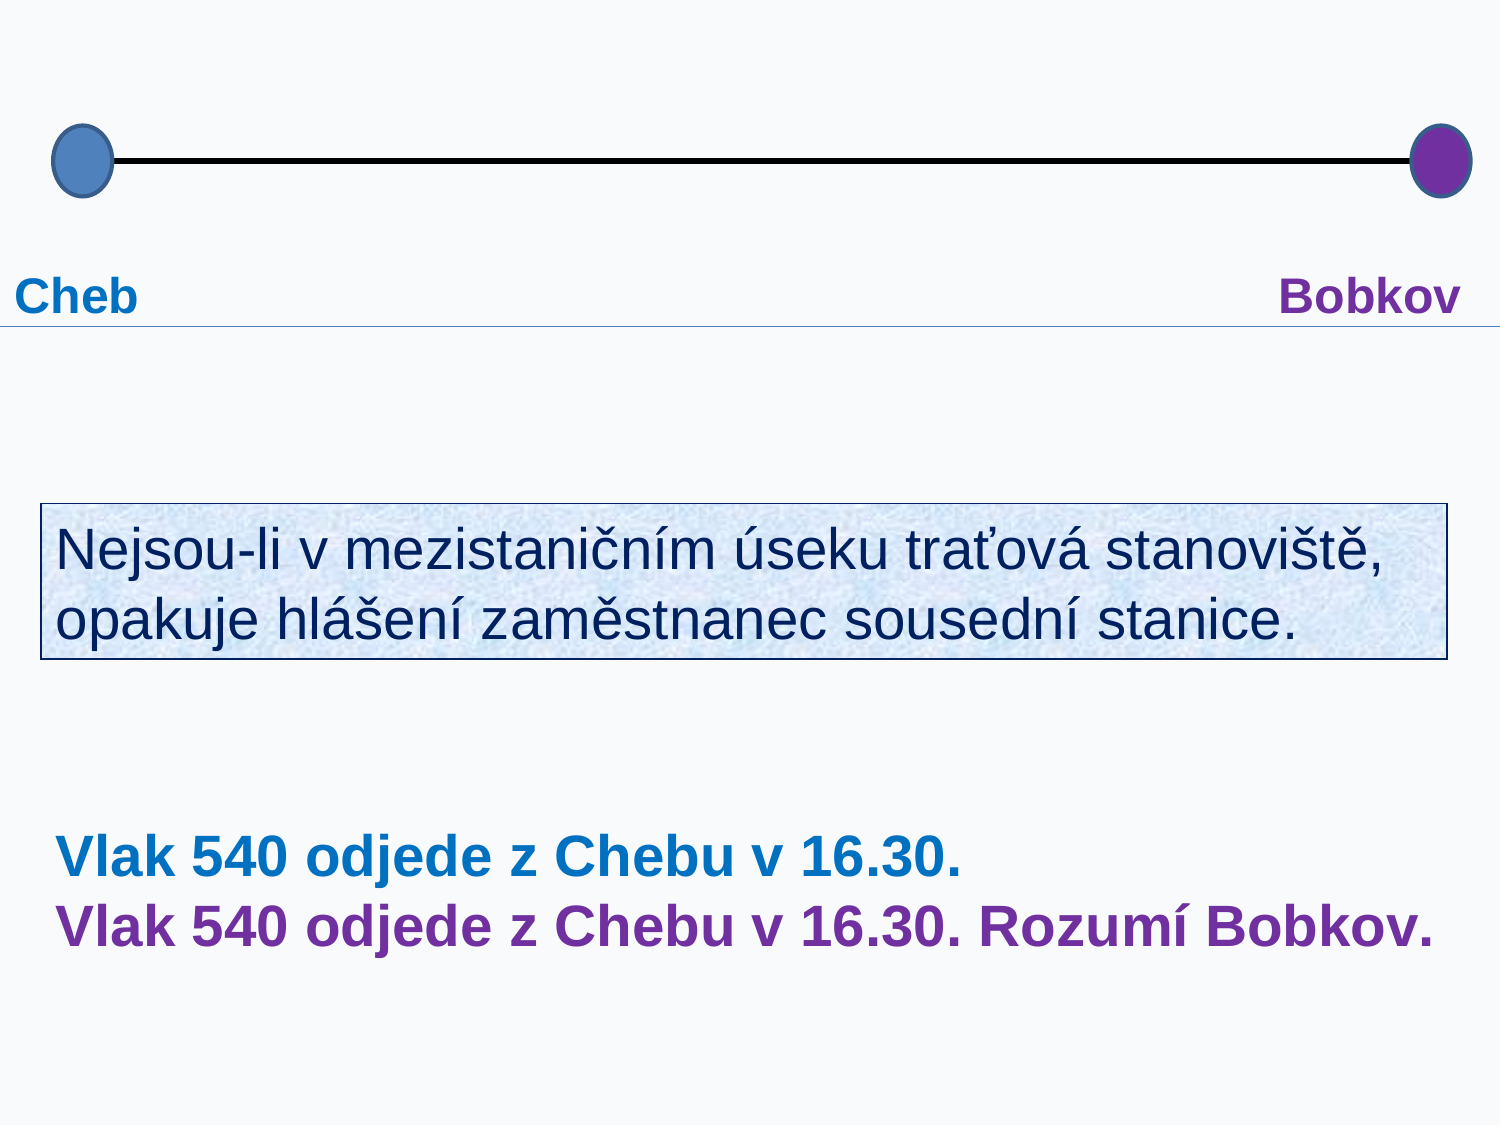

Cheb
Bobkov
Nejsou-li v mezistaničním úseku traťová stanoviště, opakuje hlášení zaměstnanec sousední stanice.
Vlak 540 odjede z Chebu v 16.30.
Vlak 540 odjede z Chebu v 16.30. Rozumí Bobkov.